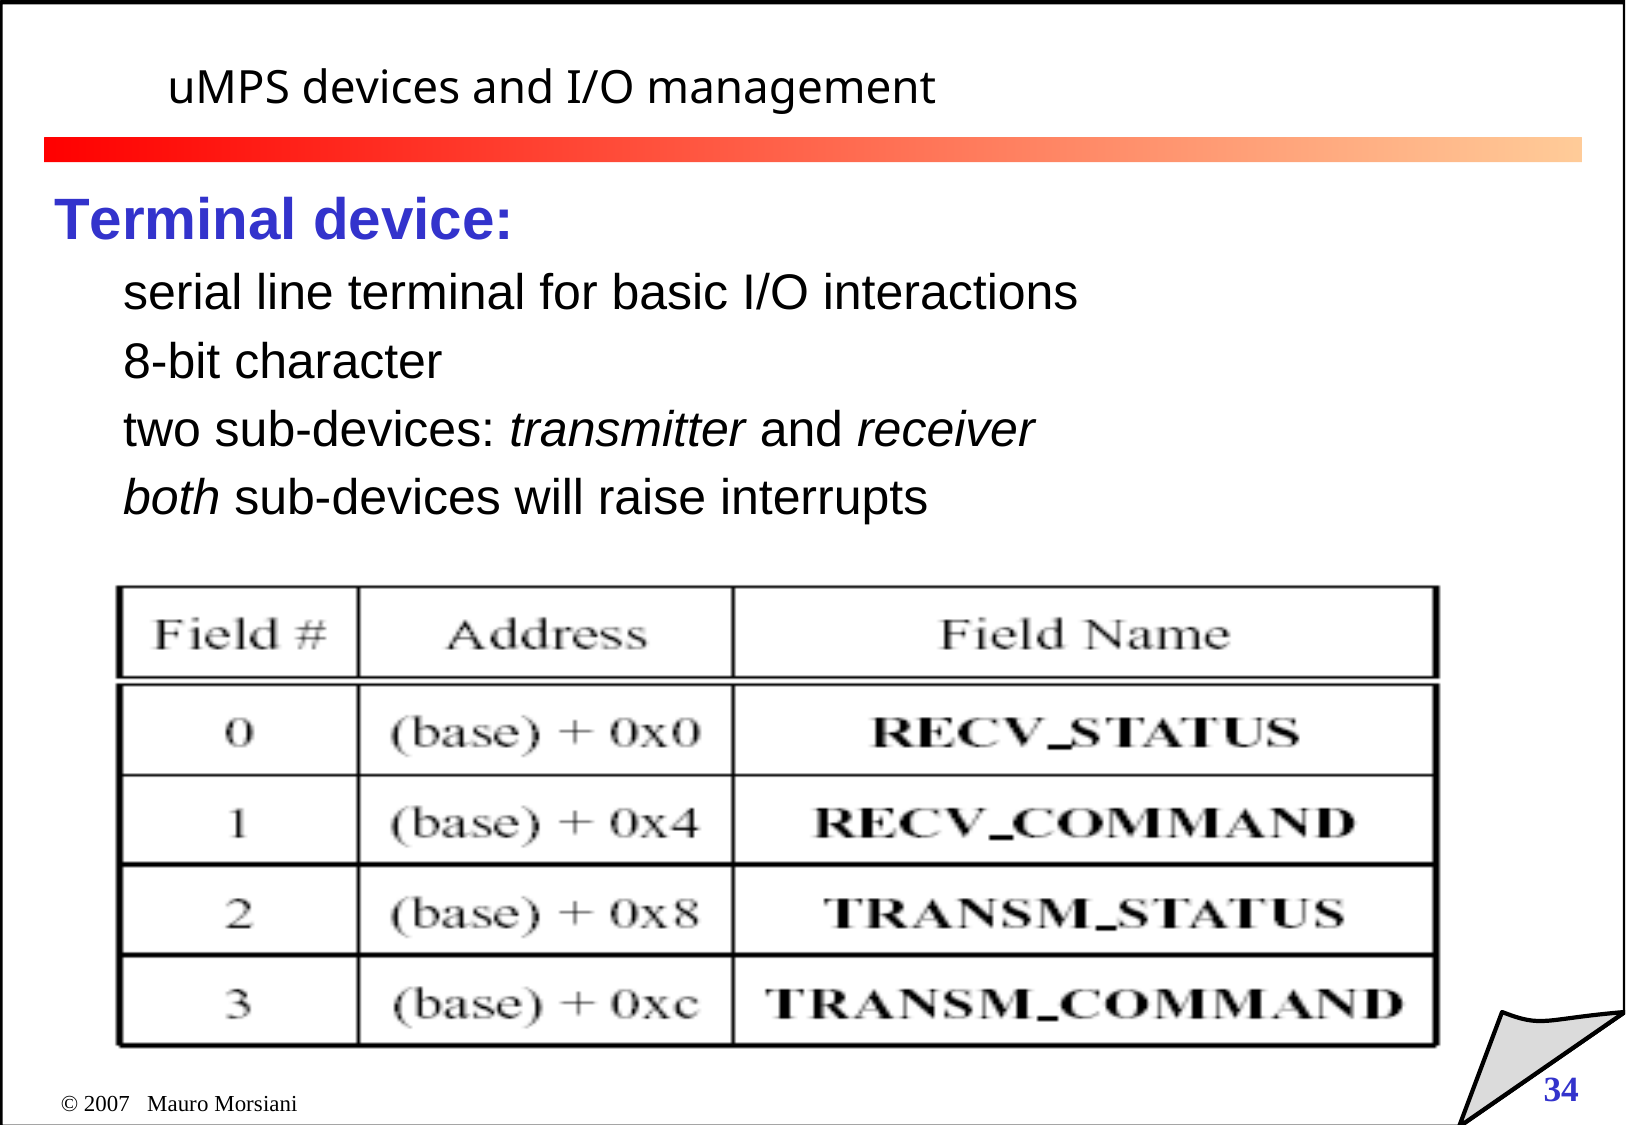

# uMPS devices and I/O management
Terminal device:
serial line terminal for basic I/O interactions
8-bit character
two sub-devices: transmitter and receiver
both sub-devices will raise interrupts